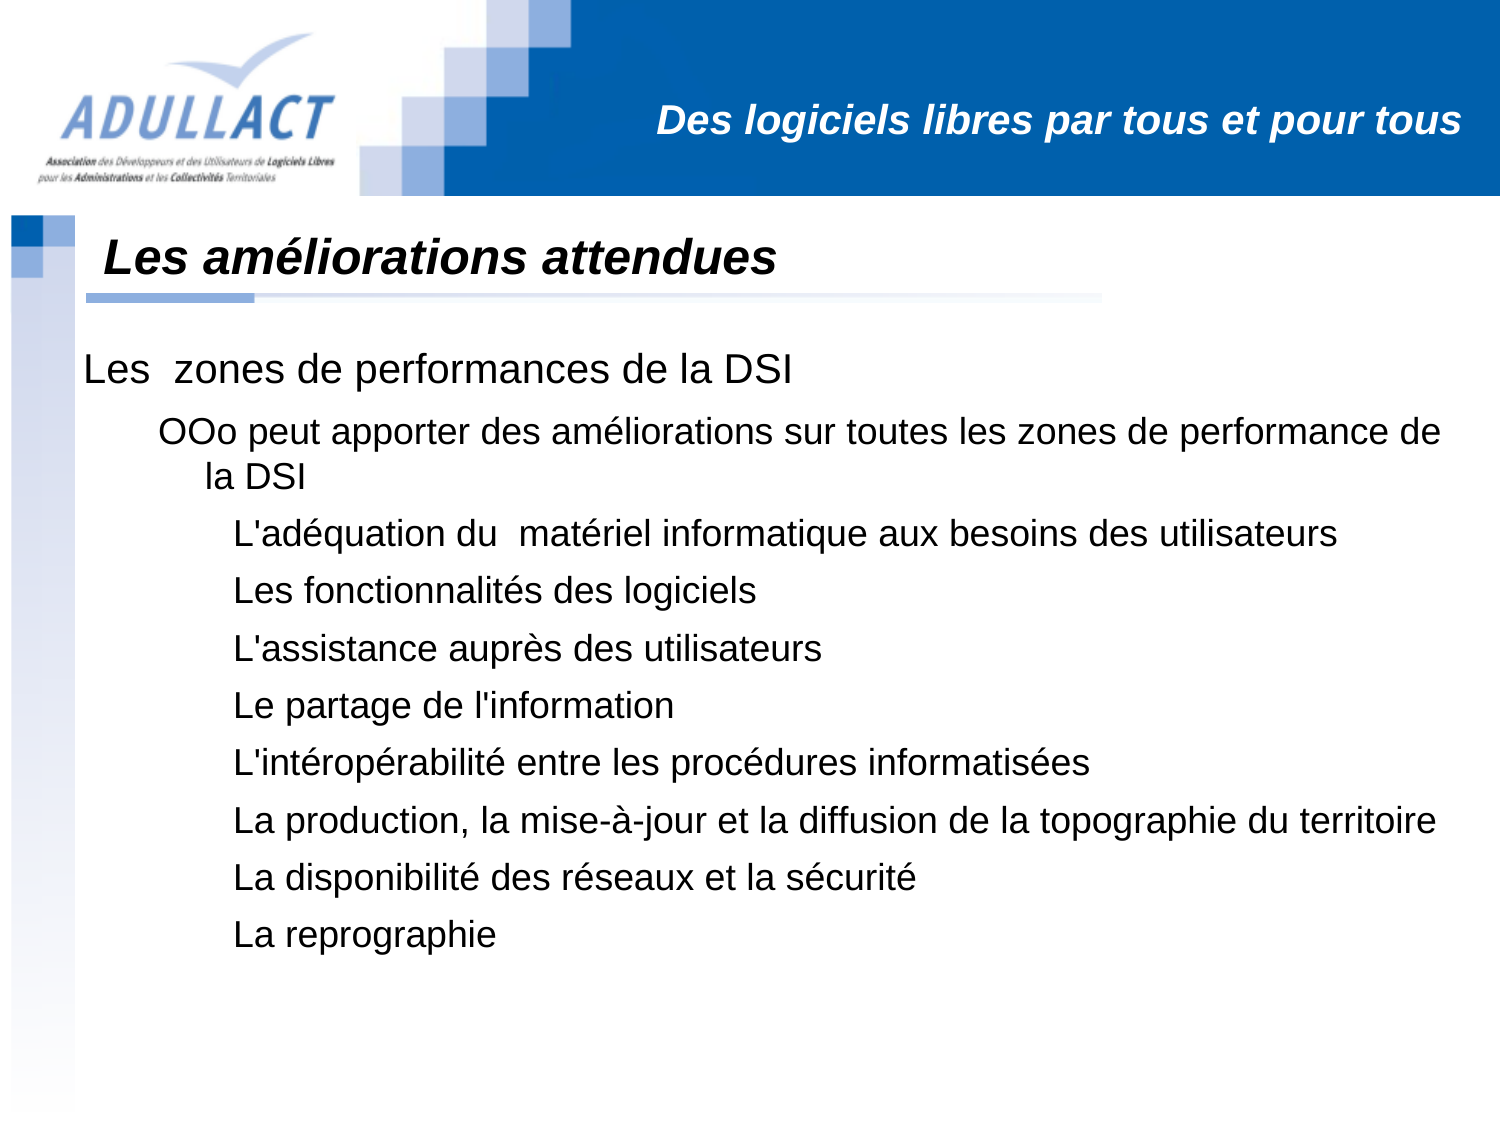

Les améliorations attendues
# Les zones de performances de la DSI
OOo peut apporter des améliorations sur toutes les zones de performance de la DSI
L'adéquation du matériel informatique aux besoins des utilisateurs
Les fonctionnalités des logiciels
L'assistance auprès des utilisateurs
Le partage de l'information
L'intéropérabilité entre les procédures informatisées
La production, la mise-à-jour et la diffusion de la topographie du territoire
La disponibilité des réseaux et la sécurité
La reprographie